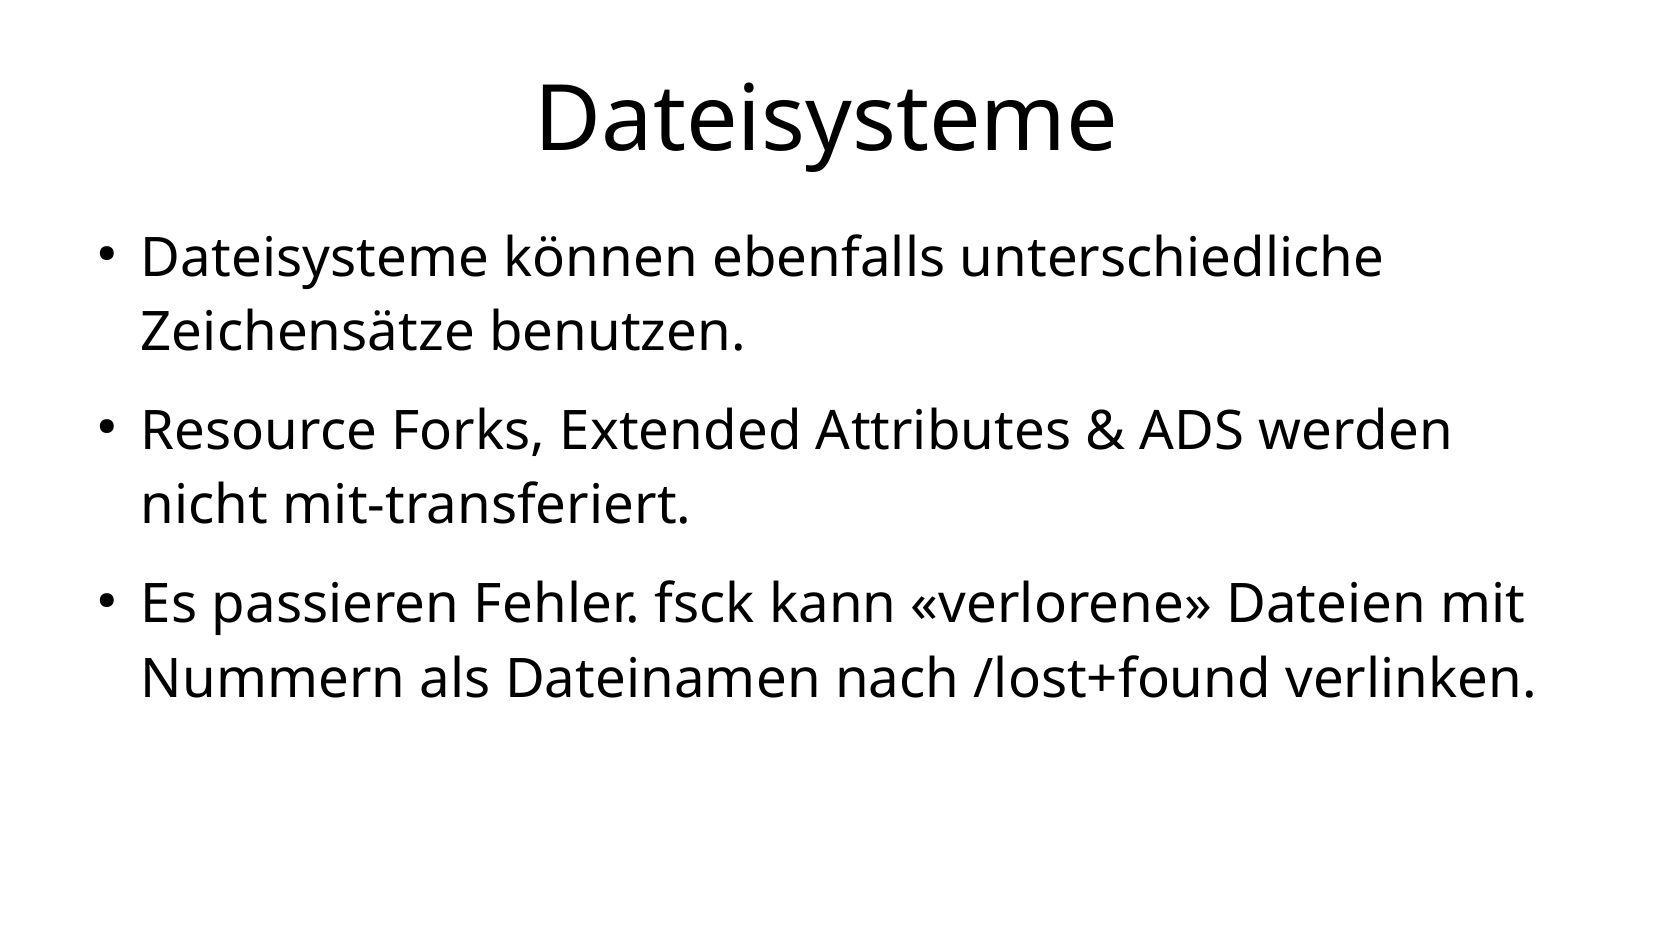

# Dateisysteme
Dateisysteme können ebenfalls unterschiedliche Zeichensätze benutzen.
Resource Forks, Extended Attributes & ADS werden nicht mit-transferiert.
Es passieren Fehler. fsck kann «verlorene» Dateien mit Nummern als Dateinamen nach /lost+found verlinken.